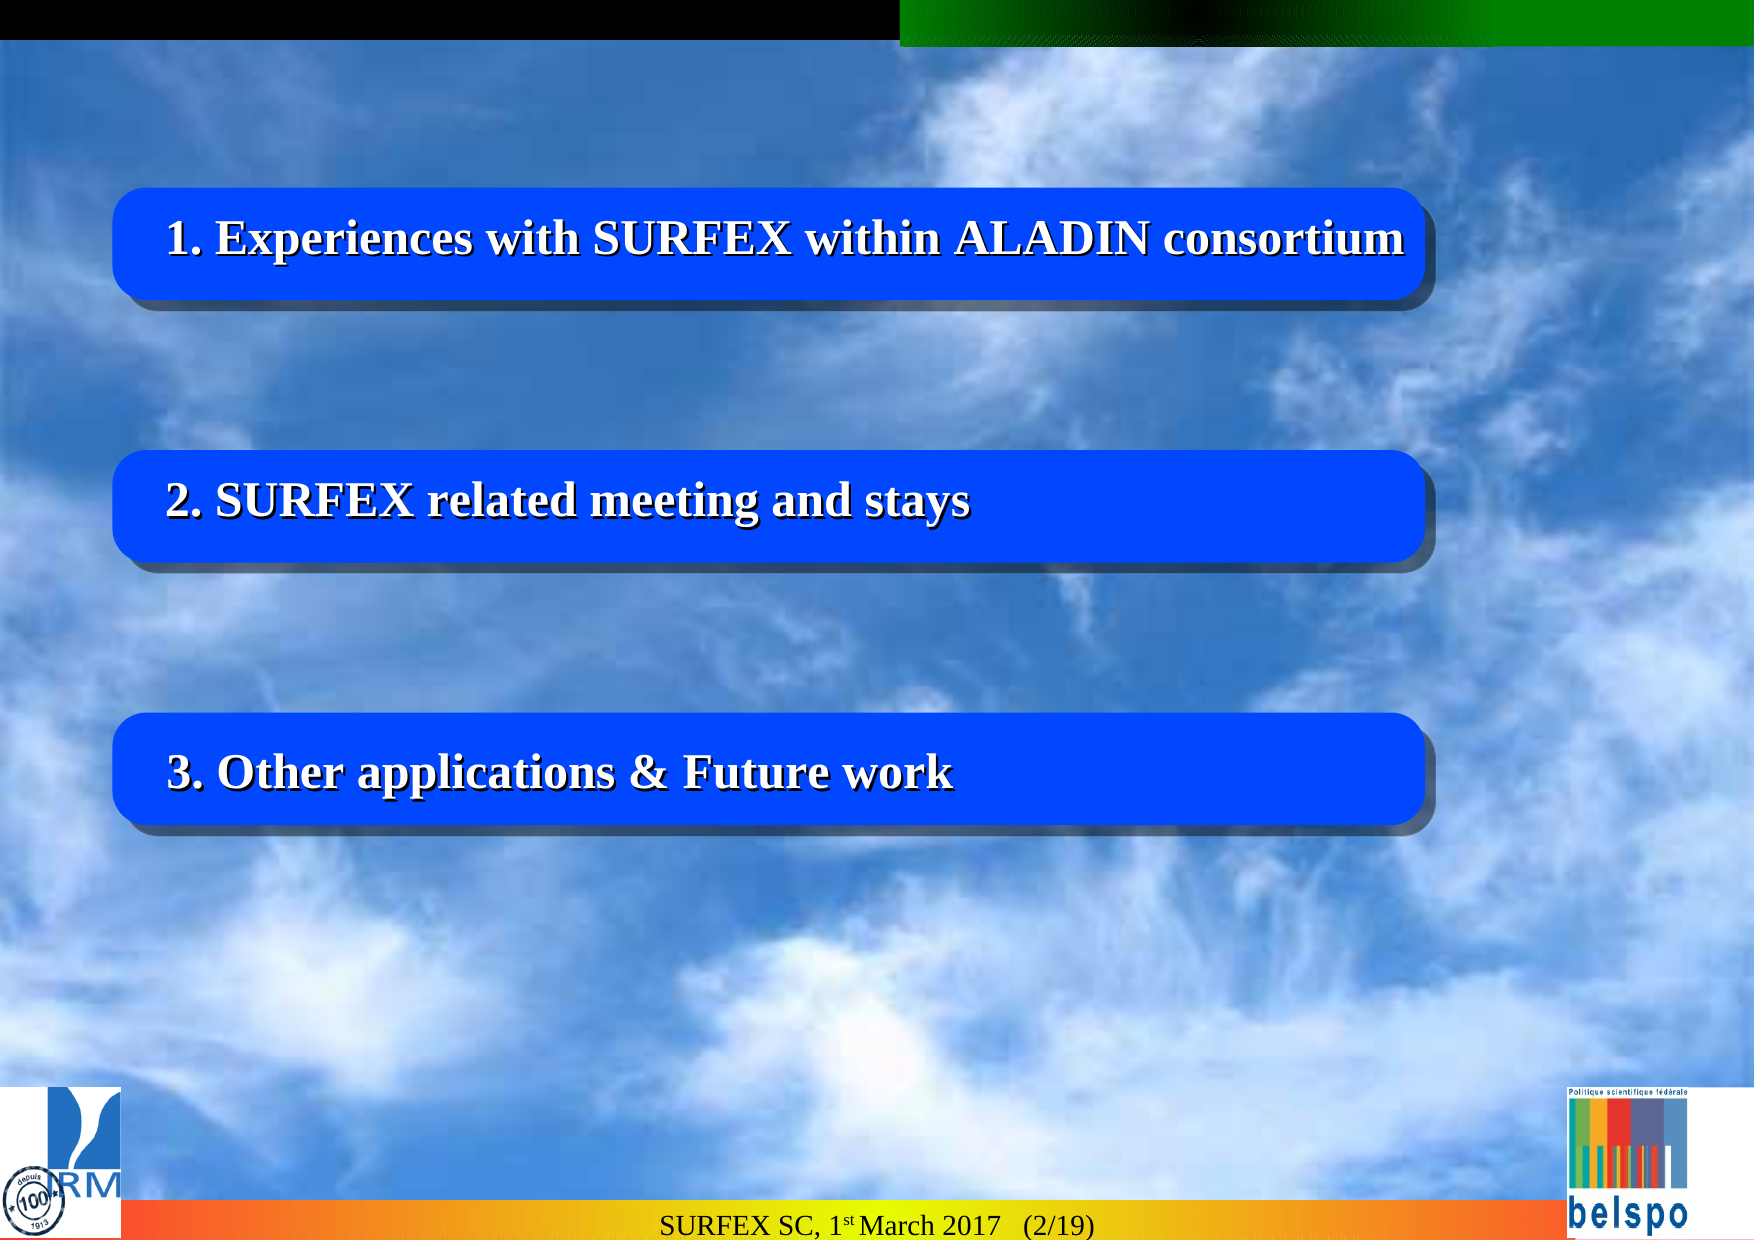

1. Experiences with SURFEX within ALADIN consortium
2. SURFEX related meeting and stays
3. Other applications & Future work
SURFEX SC, 1st March 2017 (2/19)